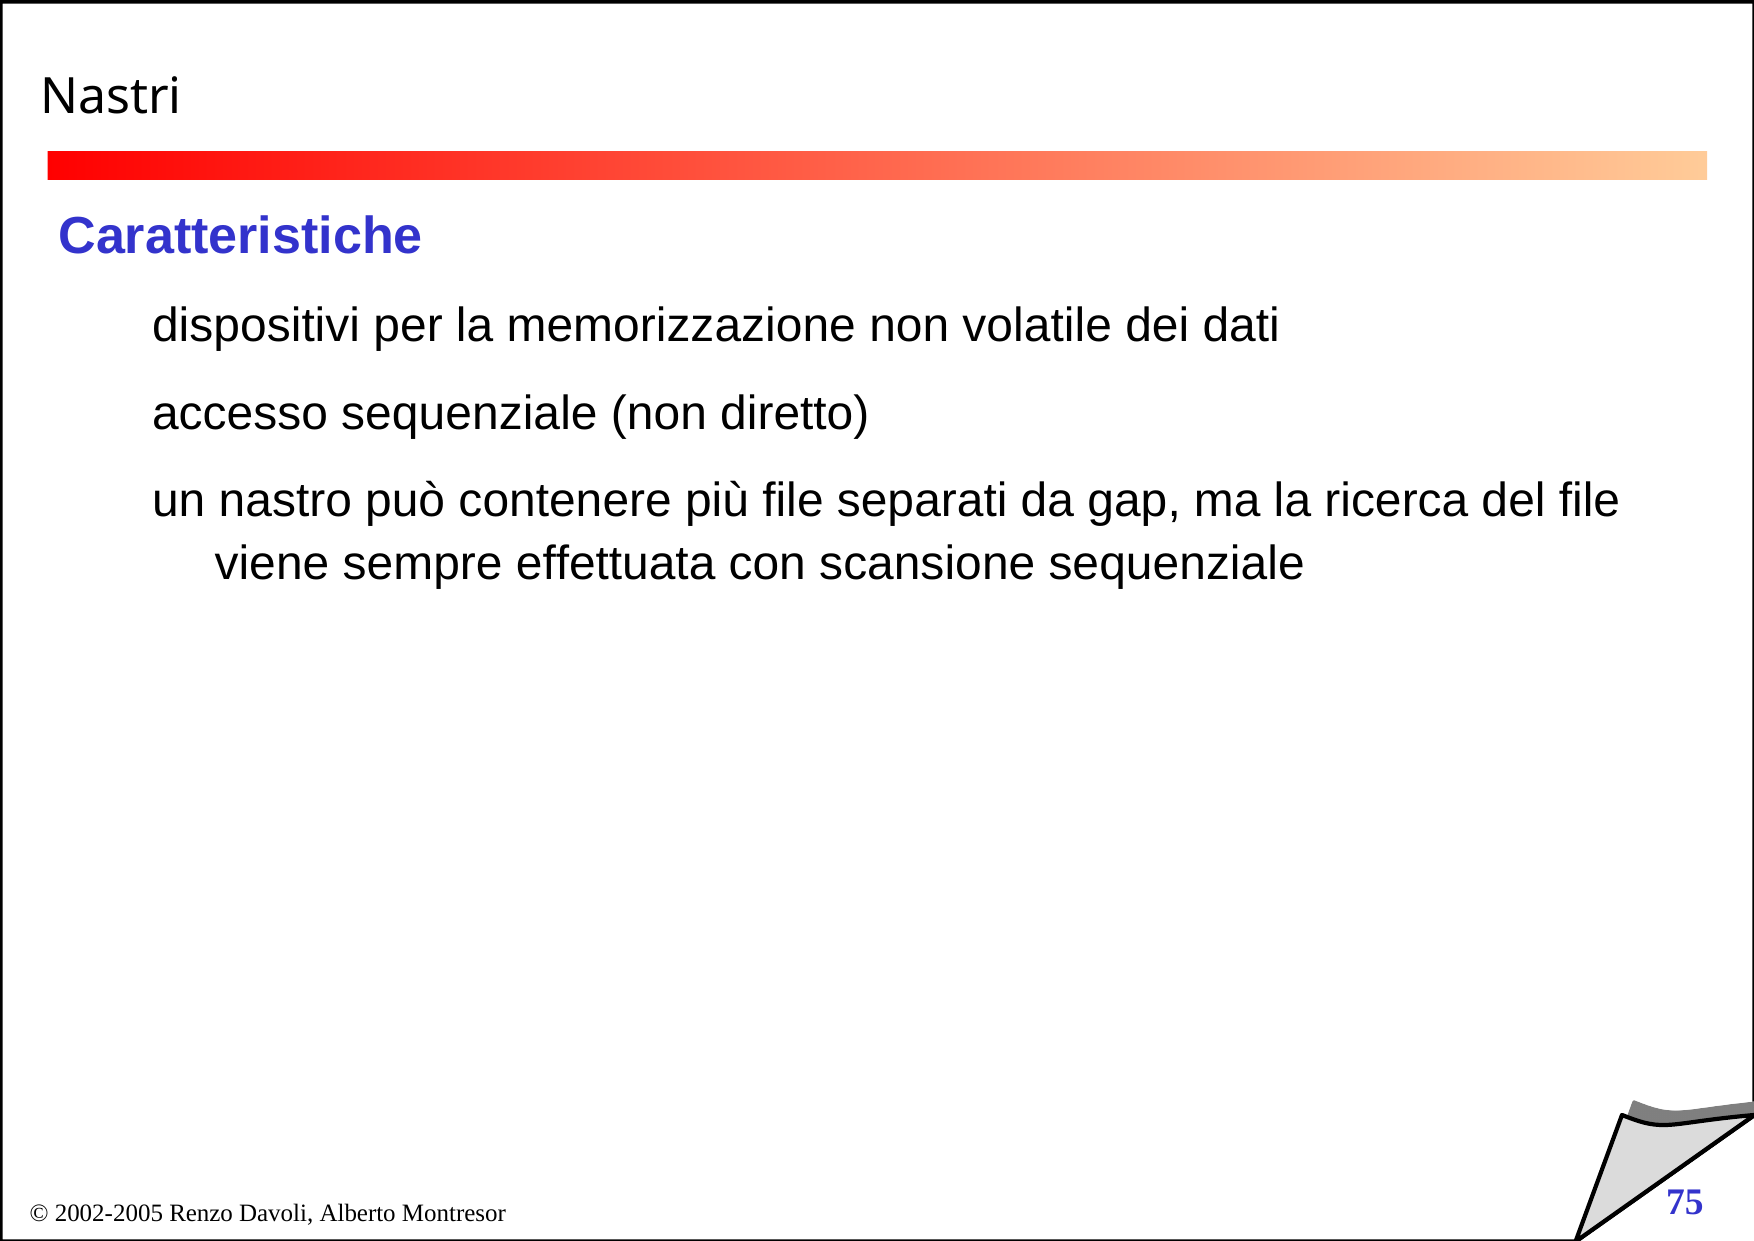

# Nastri
Caratteristiche
dispositivi per la memorizzazione non volatile dei dati
accesso sequenziale (non diretto)
un nastro può contenere più file separati da gap, ma la ricerca del file viene sempre effettuata con scansione sequenziale